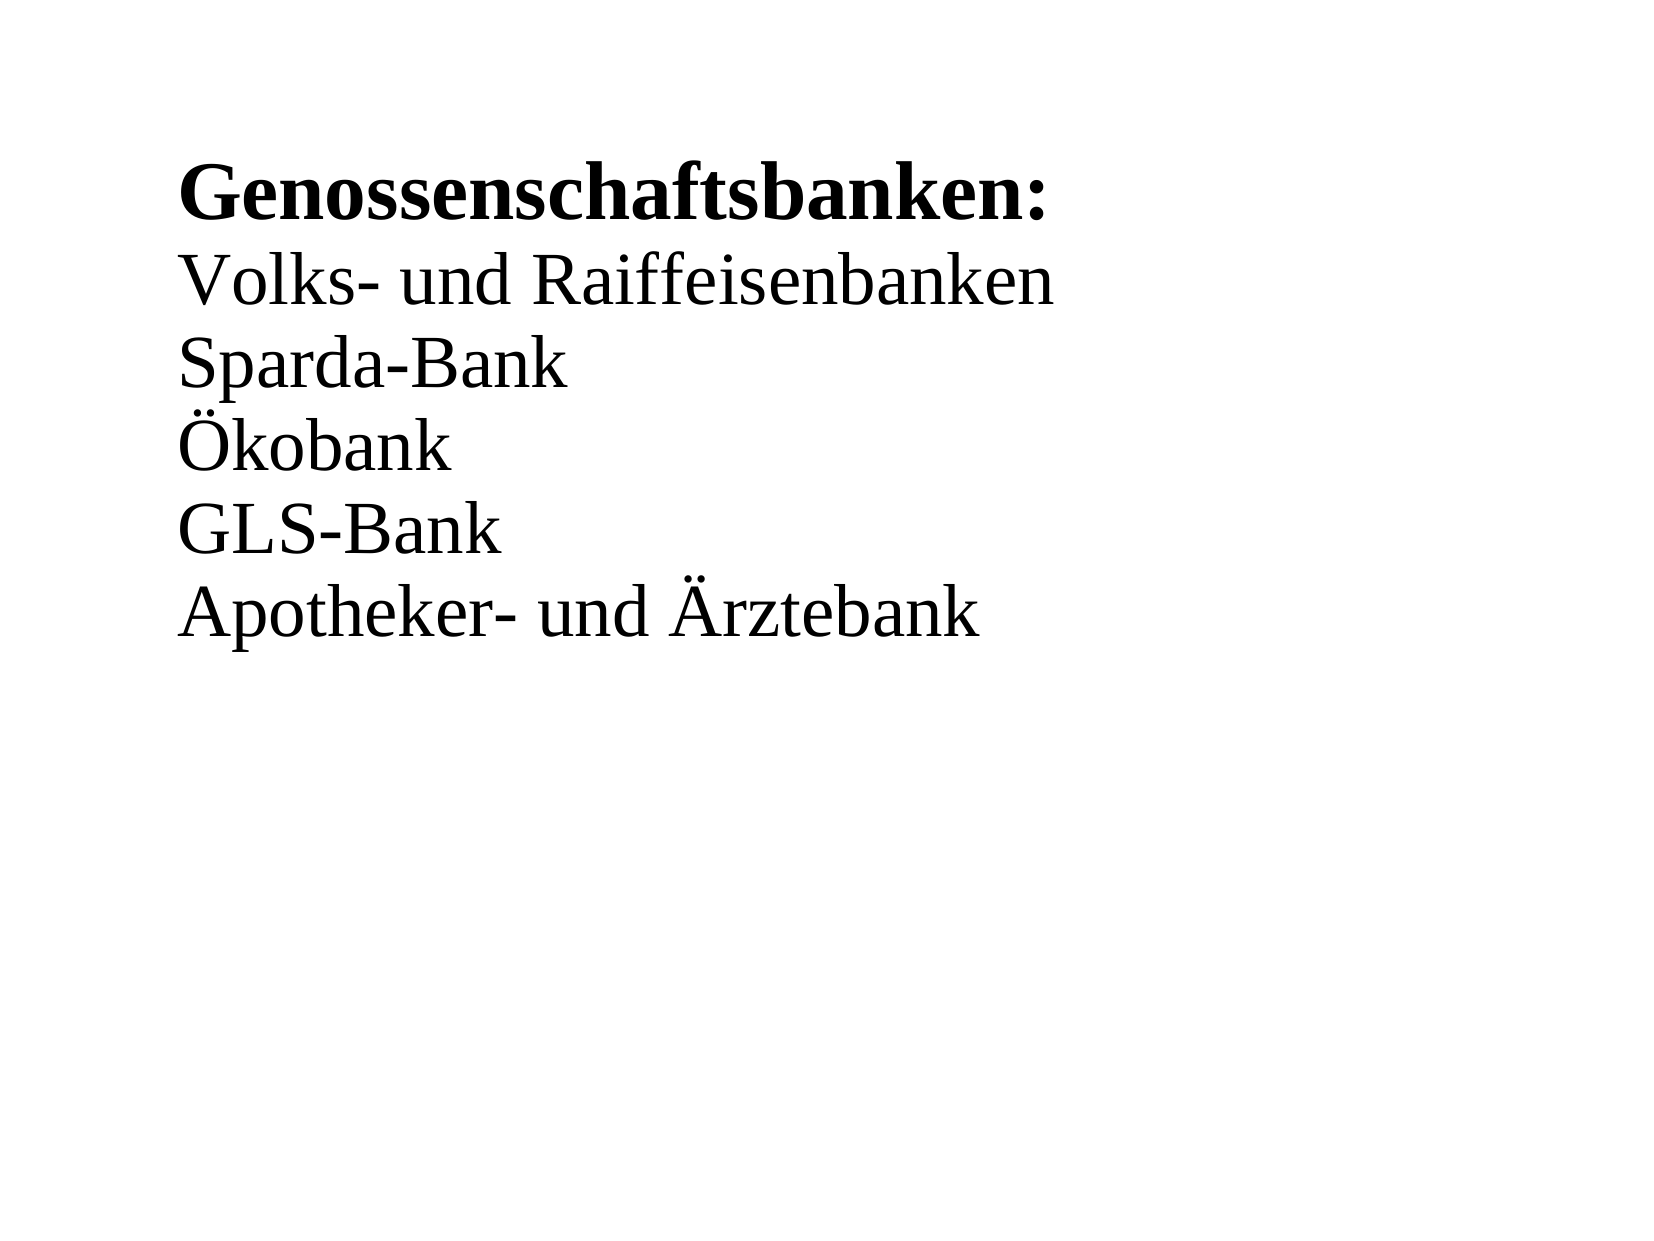

Genossenschaftsbanken:
Volks- und Raiffeisenbanken
Sparda-Bank
Ökobank
GLS-Bank
Apotheker- und Ärztebank